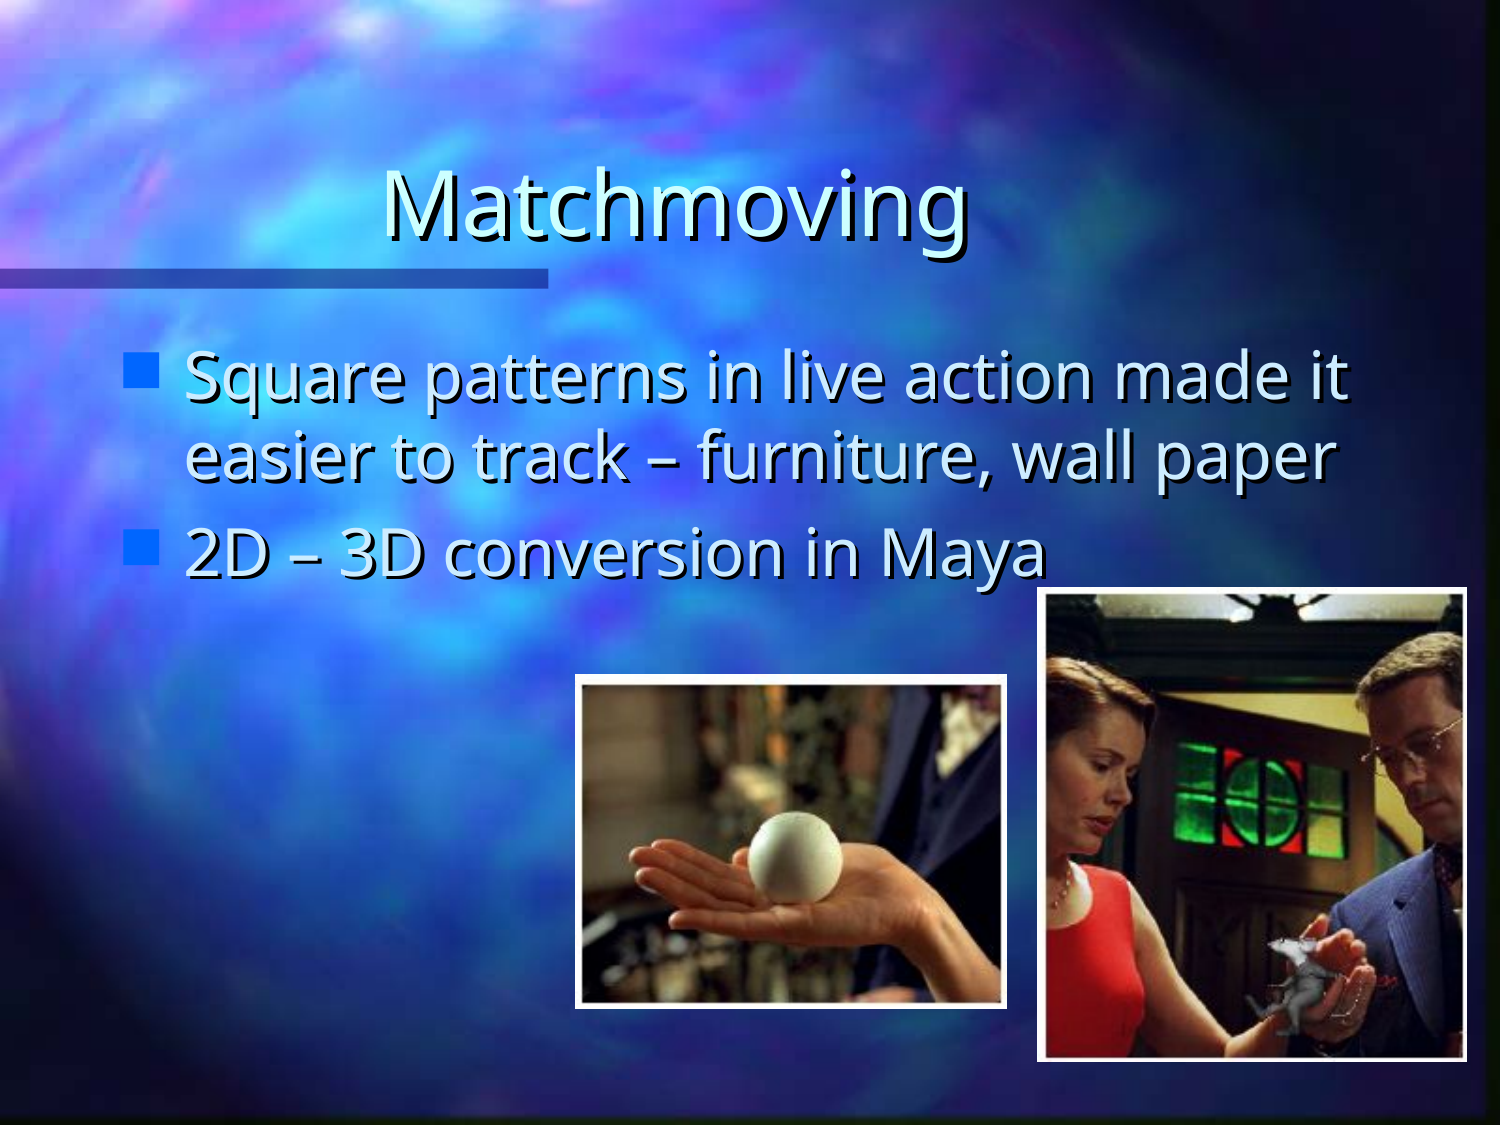

# Matchmoving
Square patterns in live action made it easier to track – furniture, wall paper
2D – 3D conversion in Maya